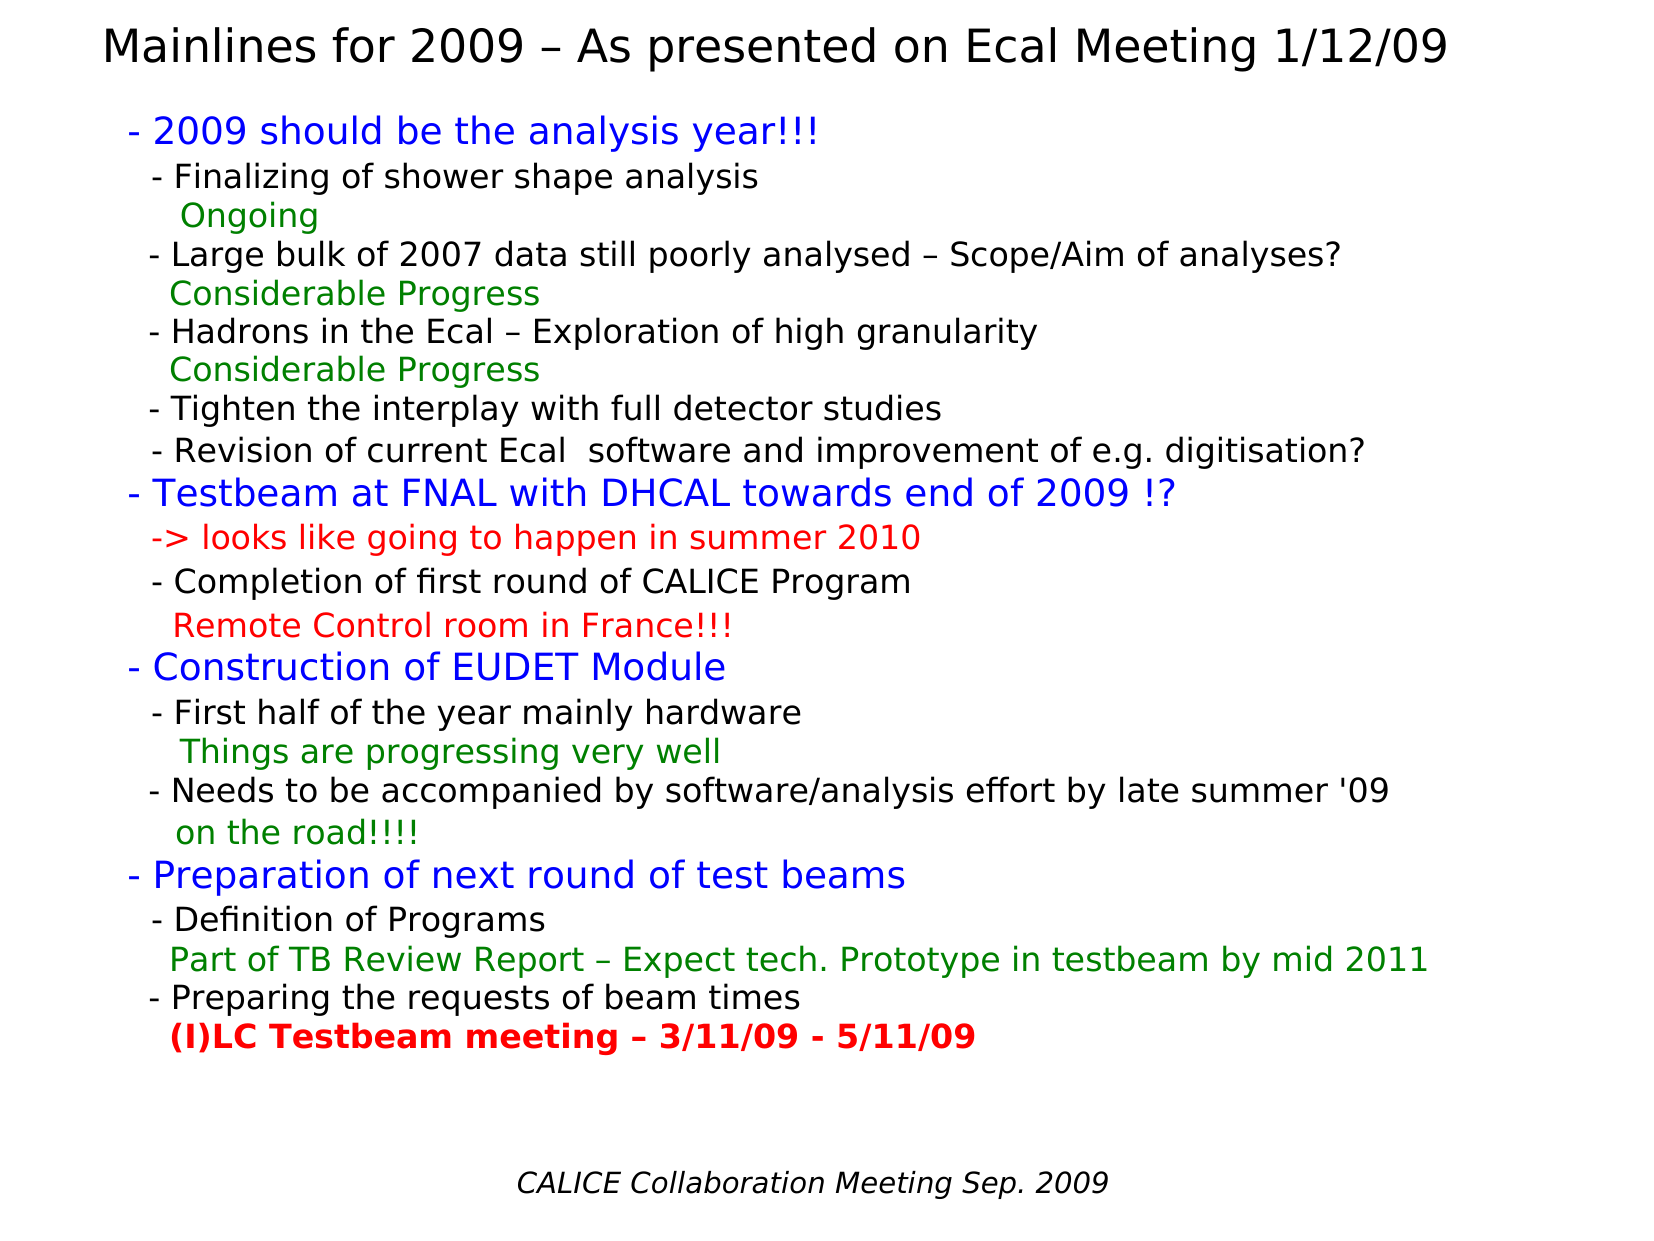

Mainlines for 2009 – As presented on Ecal Meeting 1/12/09
- 2009 should be the analysis year!!!
 - Finalizing of shower shape analysis
 Ongoing
 - Large bulk of 2007 data still poorly analysed – Scope/Aim of analyses?
 Considerable Progress
 - Hadrons in the Ecal – Exploration of high granularity
 Considerable Progress
 - Tighten the interplay with full detector studies
 - Revision of current Ecal software and improvement of e.g. digitisation?
- Testbeam at FNAL with DHCAL towards end of 2009 !?
 -> looks like going to happen in summer 2010
 - Completion of first round of CALICE Program
 Remote Control room in France!!!
- Construction of EUDET Module
 - First half of the year mainly hardware
 Things are progressing very well
 - Needs to be accompanied by software/analysis effort by late summer '09
 on the road!!!!
- Preparation of next round of test beams
 - Definition of Programs
 Part of TB Review Report – Expect tech. Prototype in testbeam by mid 2011
 - Preparing the requests of beam times
 (I)LC Testbeam meeting – 3/11/09 - 5/11/09